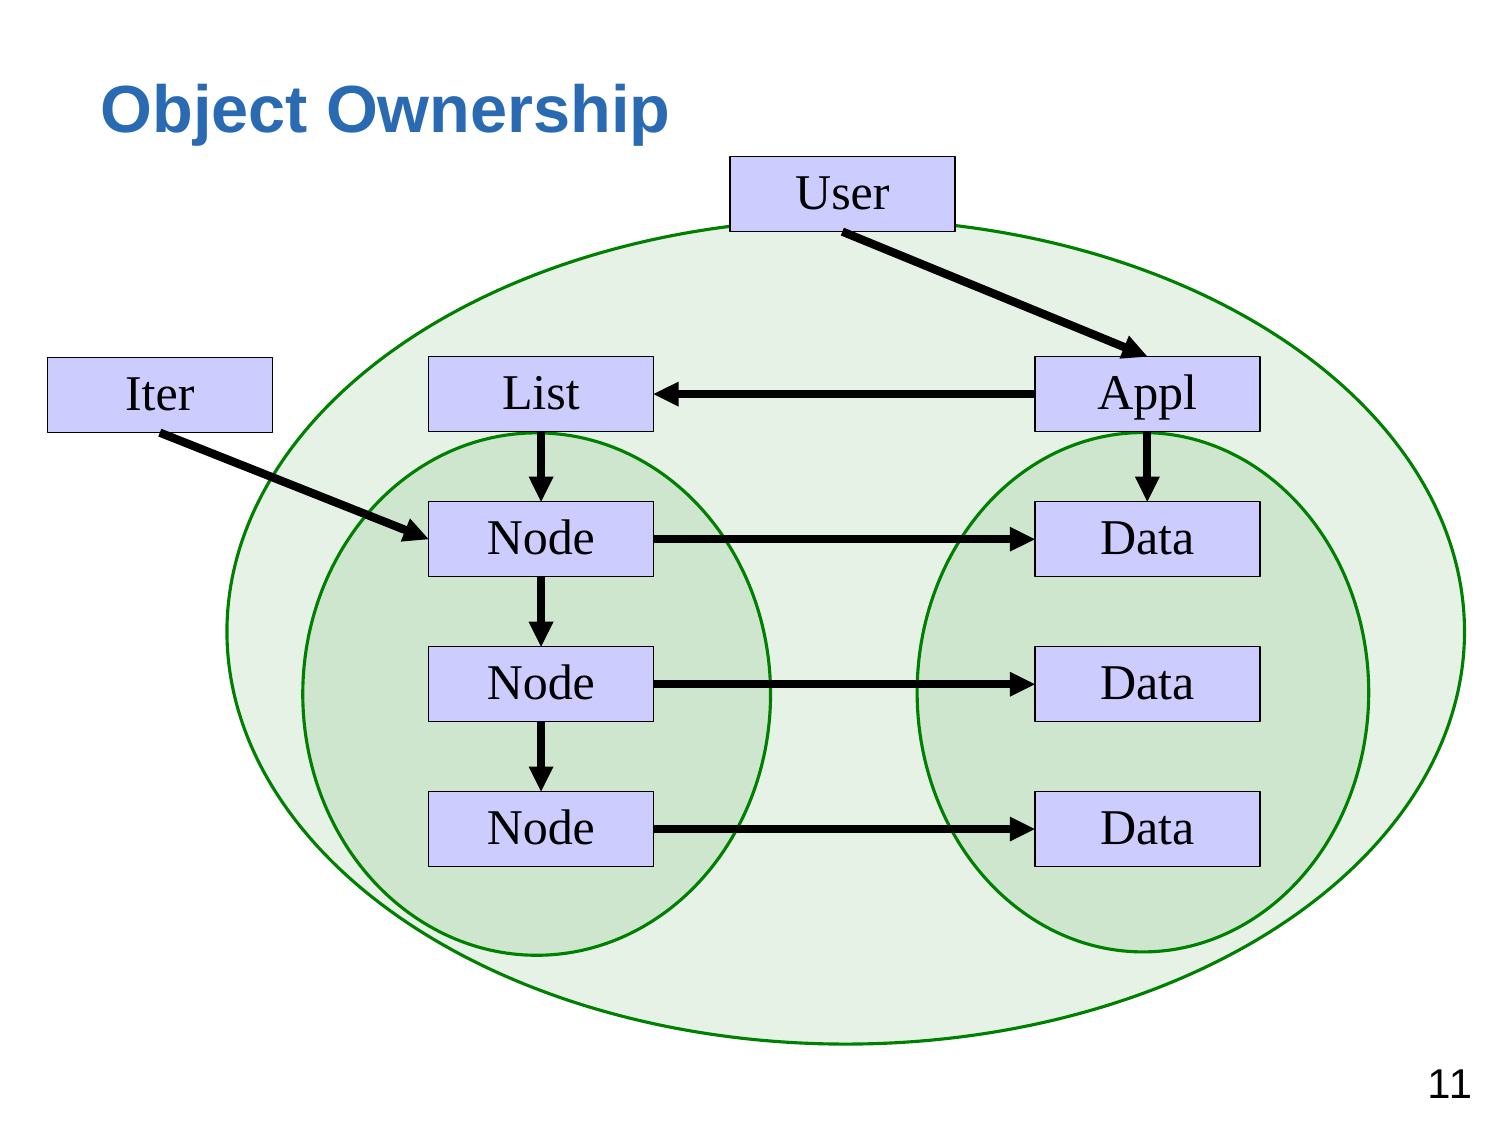

# Object Ownership
User
List
Appl
Iter
Node
Data
Node
Data
Node
Data
11